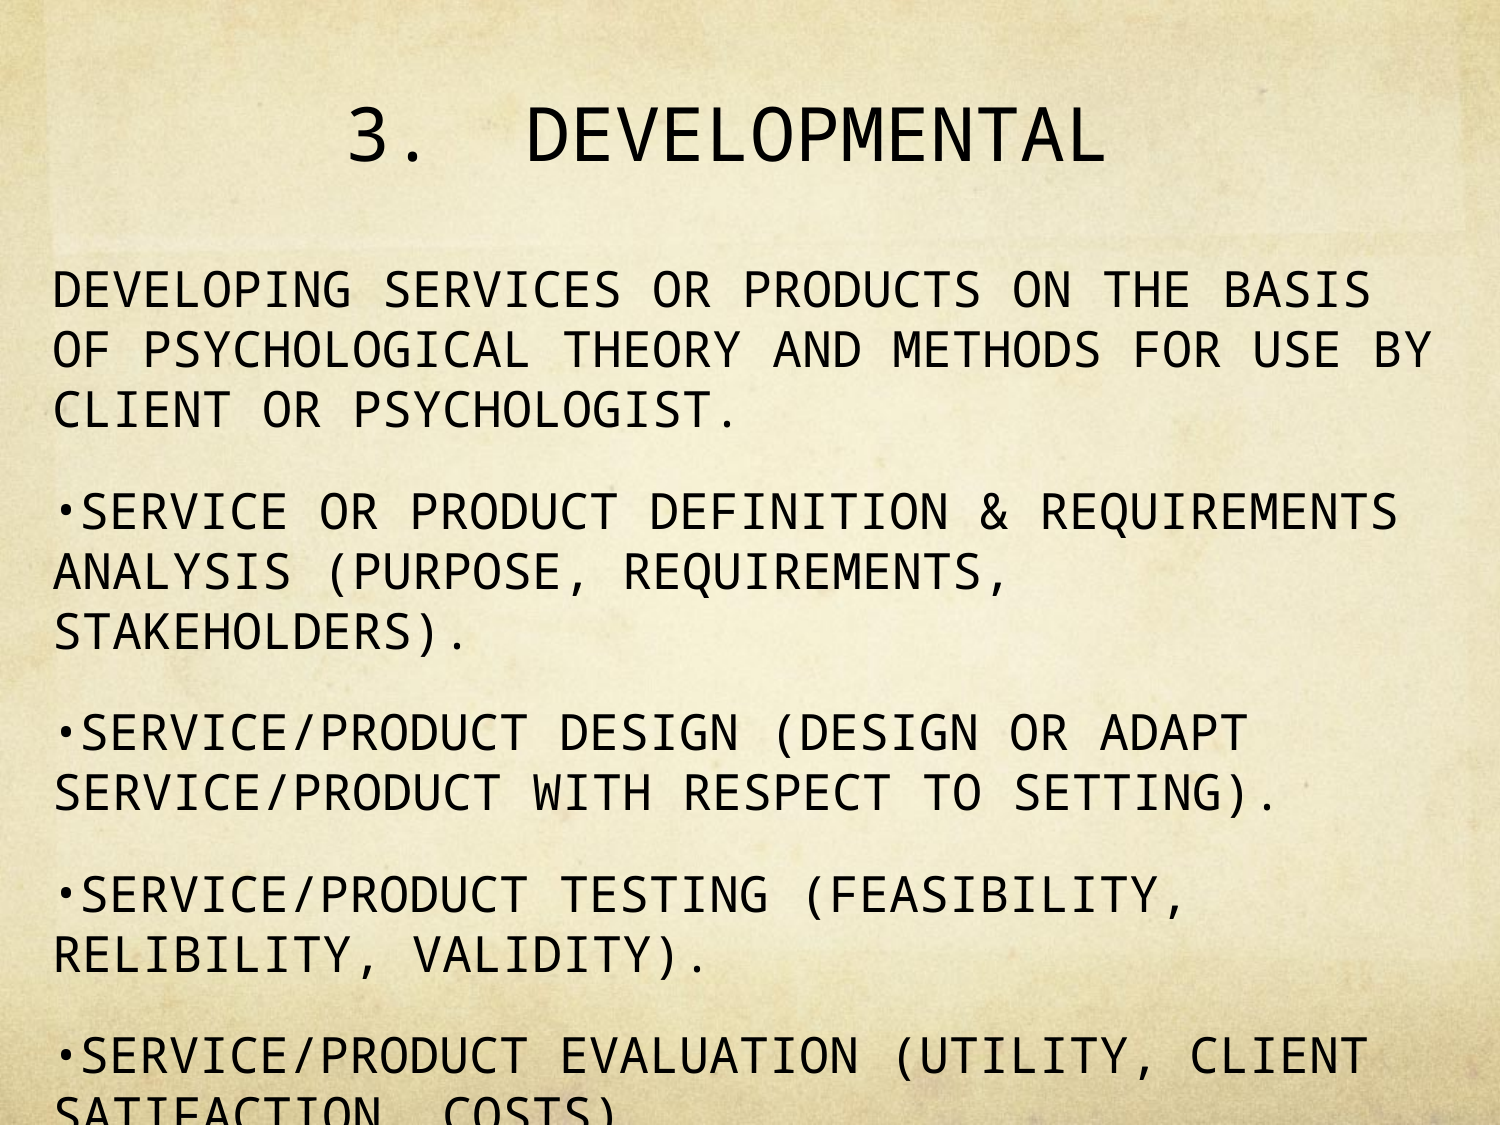

# 3. DEVELOPMENTAL
DEVELOPING SERVICES OR PRODUCTS ON THE BASIS OF PSYCHOLOGICAL THEORY AND METHODS FOR USE BY CLIENT OR PSYCHOLOGIST.
SERVICE OR PRODUCT DEFINITION & REQUIREMENTS ANALYSIS (PURPOSE, REQUIREMENTS, STAKEHOLDERS).
SERVICE/PRODUCT DESIGN (DESIGN OR ADAPT SERVICE/PRODUCT WITH RESPECT TO SETTING).
SERVICE/PRODUCT TESTING (FEASIBILITY, RELIBILITY, VALIDITY).
SERVICE/PRODUCT EVALUATION (UTILITY, CLIENT SATIFACTION, COSTS)